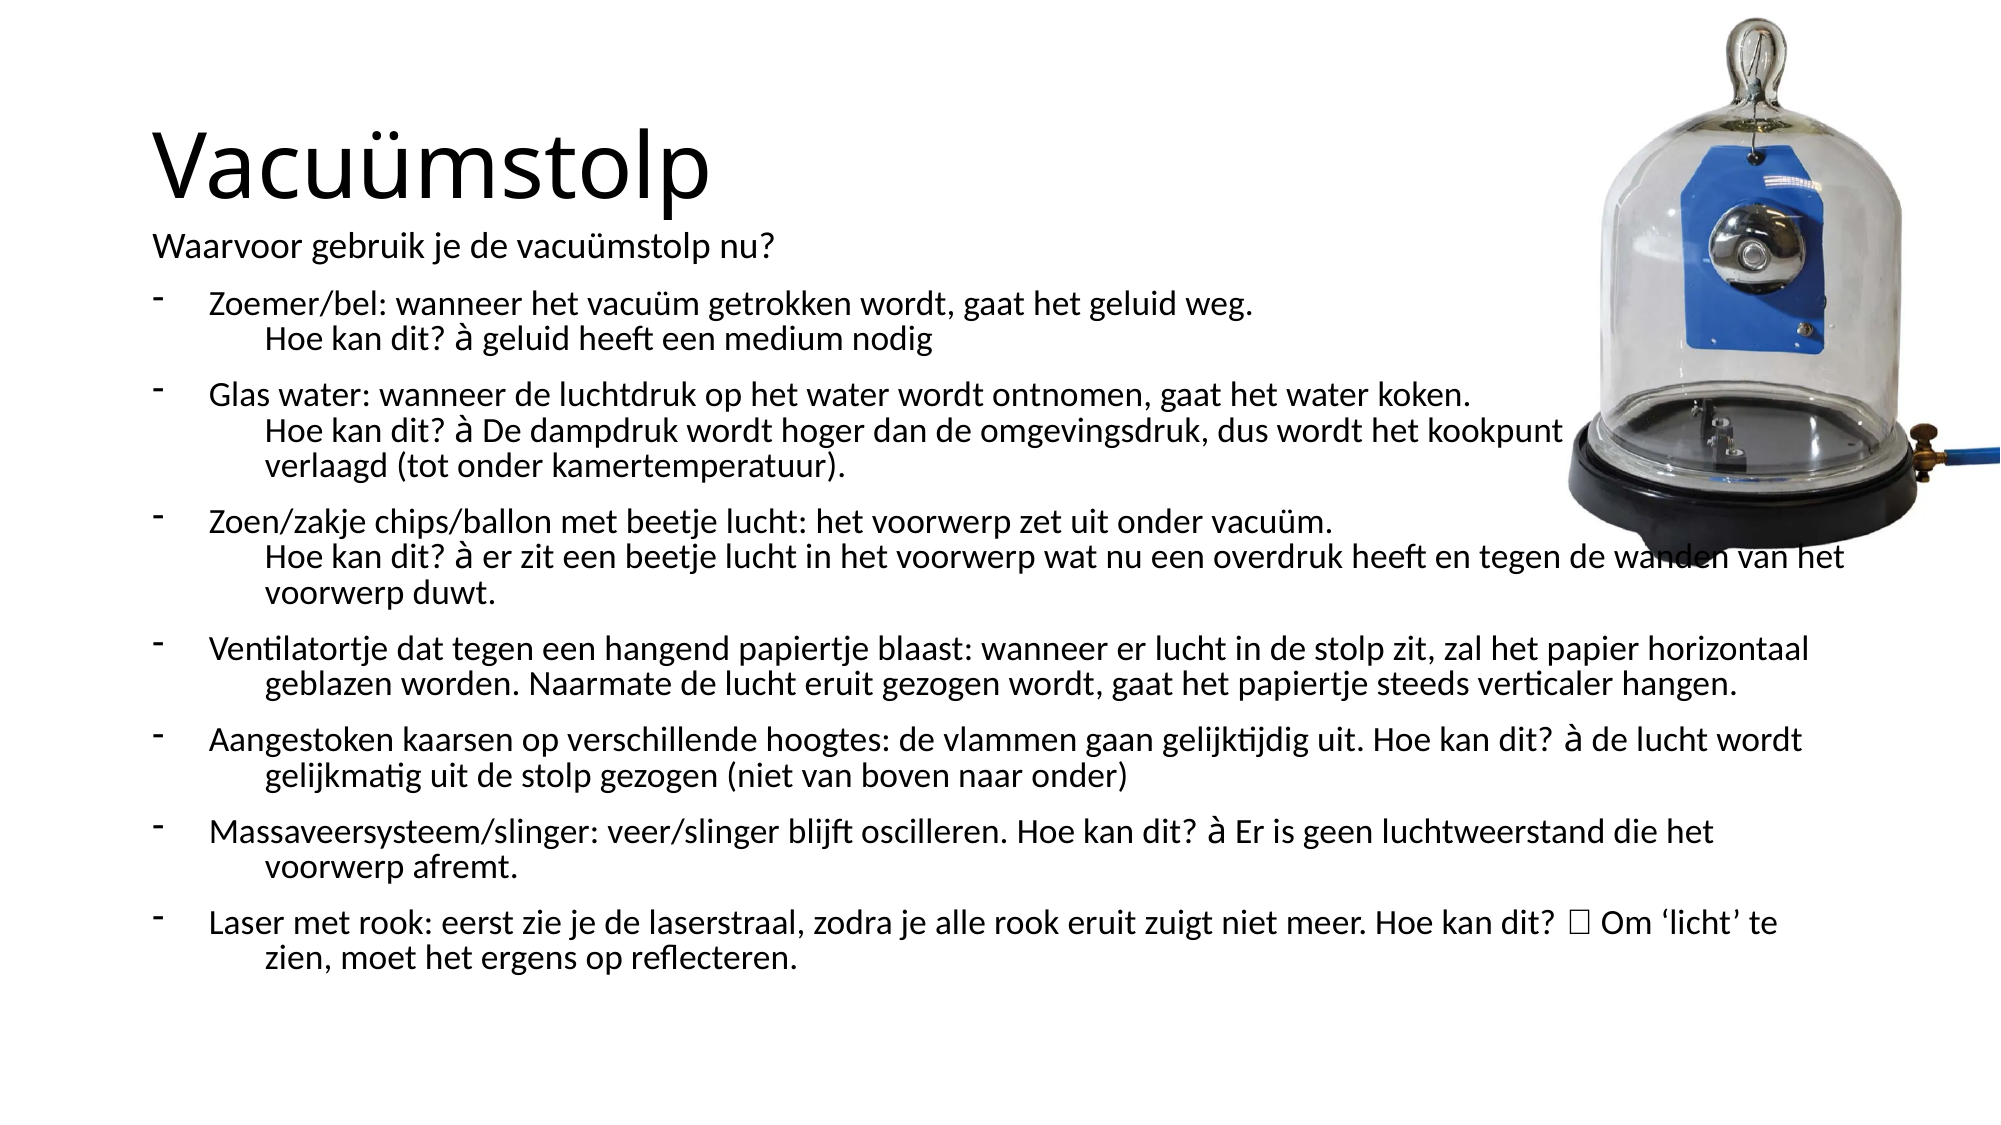

# Vacuümstolp
Waarvoor gebruik je de vacuümstolp nu?
Zoemer/bel: wanneer het vacuüm getrokken wordt, gaat het geluid weg.
Hoe kan dit? à geluid heeft een medium nodig
Glas water: wanneer de luchtdruk op het water wordt ontnomen, gaat het water koken.
Hoe kan dit? à De dampdruk wordt hoger dan de omgevingsdruk, dus wordt het kookpunt
verlaagd (tot onder kamertemperatuur).
Zoen/zakje chips/ballon met beetje lucht: het voorwerp zet uit onder vacuüm.
Hoe kan dit? à er zit een beetje lucht in het voorwerp wat nu een overdruk heeft en tegen de wanden van het voorwerp duwt.
Ventilatortje dat tegen een hangend papiertje blaast: wanneer er lucht in de stolp zit, zal het papier horizontaal geblazen worden. Naarmate de lucht eruit gezogen wordt, gaat het papiertje steeds verticaler hangen.
Aangestoken kaarsen op verschillende hoogtes: de vlammen gaan gelijktijdig uit. Hoe kan dit? à de lucht wordt gelijkmatig uit de stolp gezogen (niet van boven naar onder)
Massaveersysteem/slinger: veer/slinger blijft oscilleren. Hoe kan dit? à Er is geen luchtweerstand die het voorwerp afremt.
Laser met rook: eerst zie je de laserstraal, zodra je alle rook eruit zuigt niet meer. Hoe kan dit?  Om ‘licht’ te zien, moet het ergens op reflecteren.